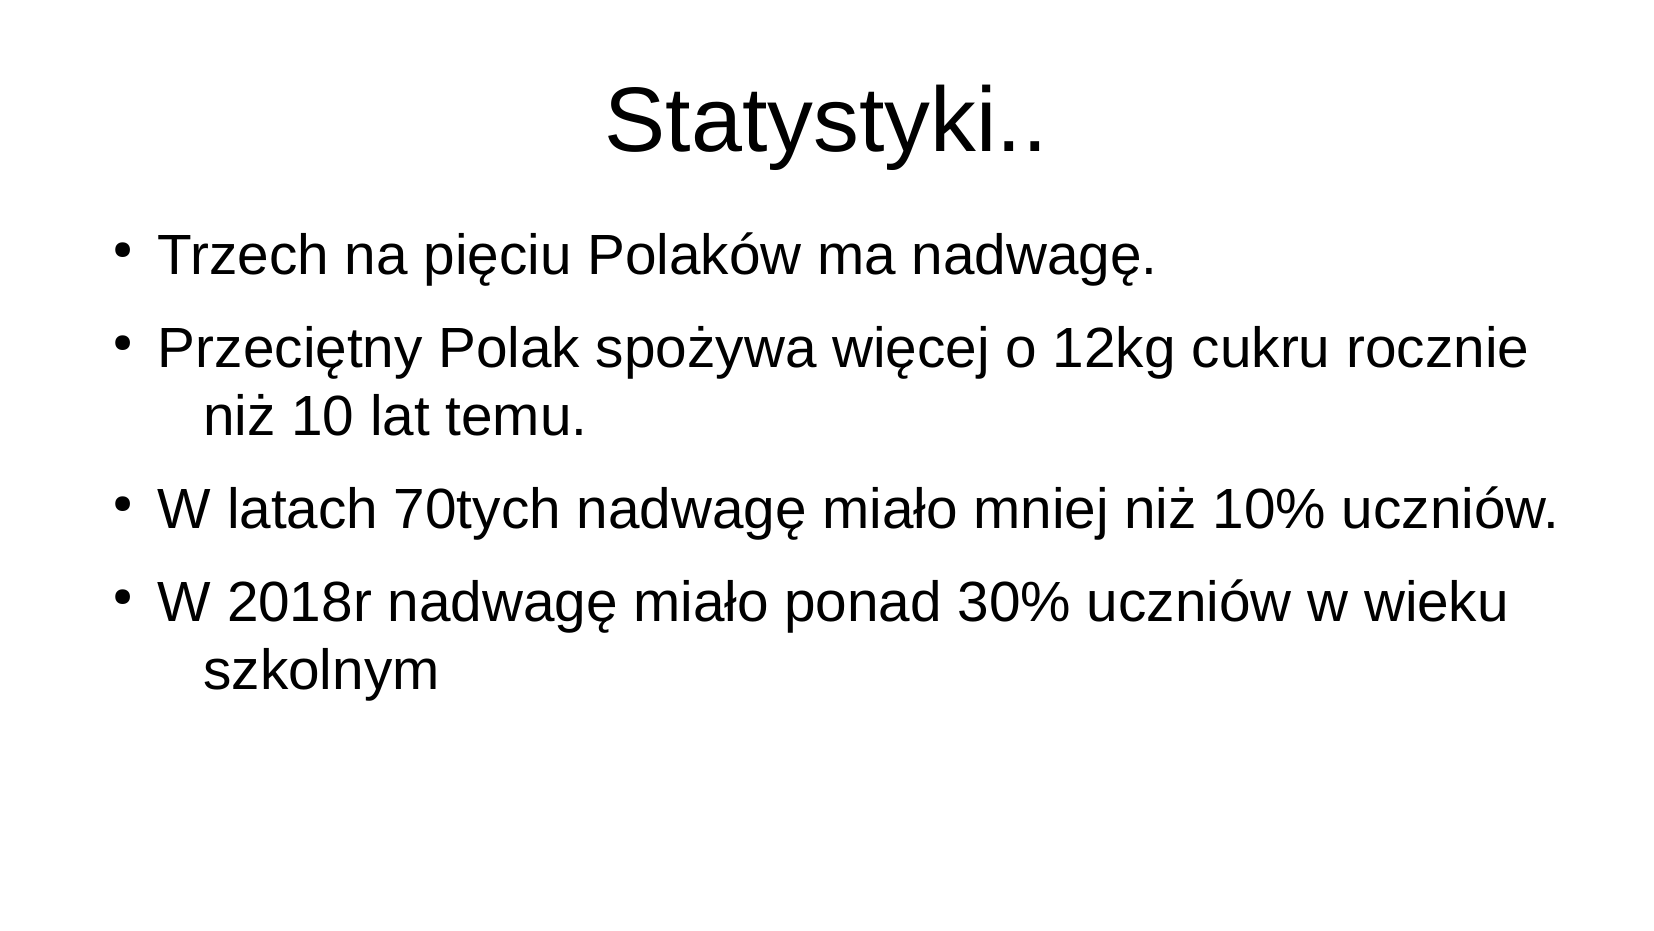

# Statystyki..
Trzech na pięciu Polaków ma nadwagę.
Przeciętny Polak spożywa więcej o 12kg cukru rocznie niż 10 lat temu.
W latach 70tych nadwagę miało mniej niż 10% uczniów.
W 2018r nadwagę miało ponad 30% uczniów w wieku szkolnym